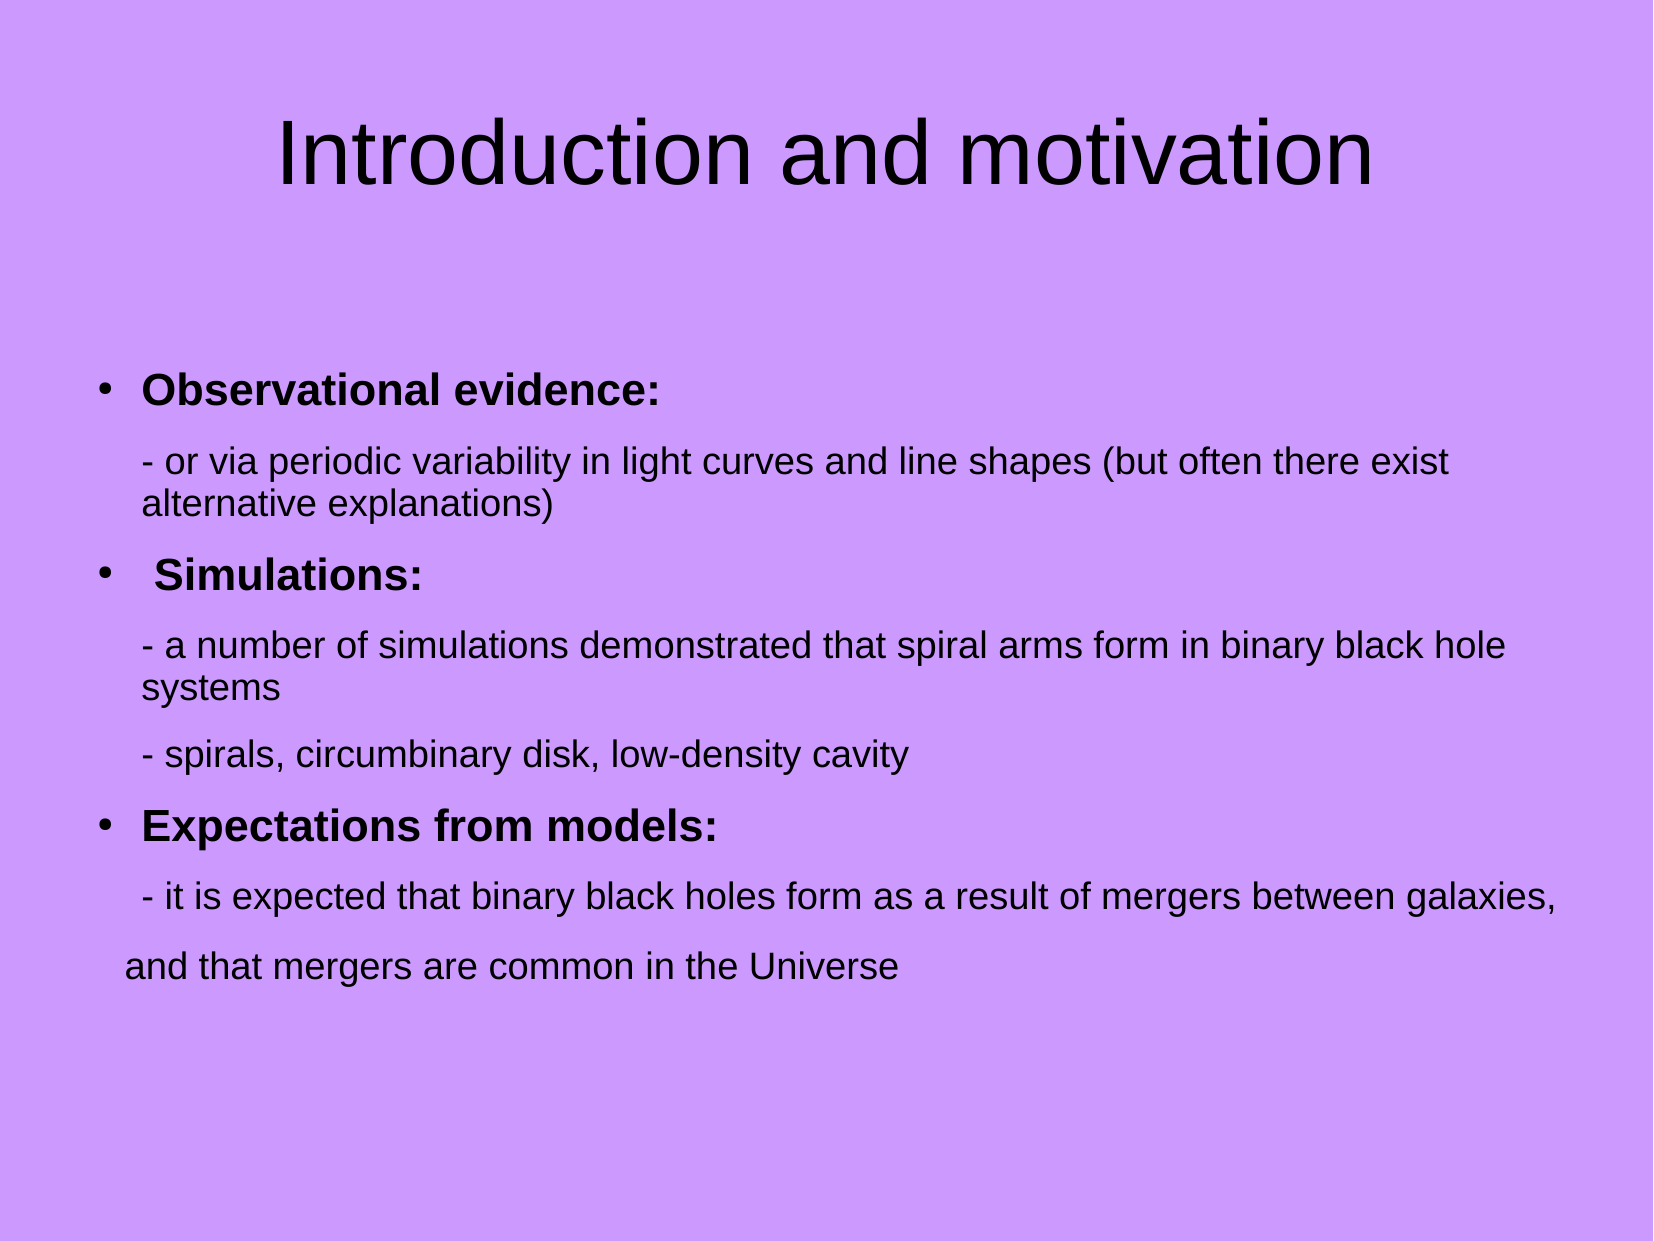

# Introduction and motivation
Observational evidence:
- or via periodic variability in light curves and line shapes (but often there exist alternative explanations)
 Simulations:
- a number of simulations demonstrated that spiral arms form in binary black hole systems
- spirals, circumbinary disk, low-density cavity
Expectations from models:
- it is expected that binary black holes form as a result of mergers between galaxies,
 and that mergers are common in the Universe